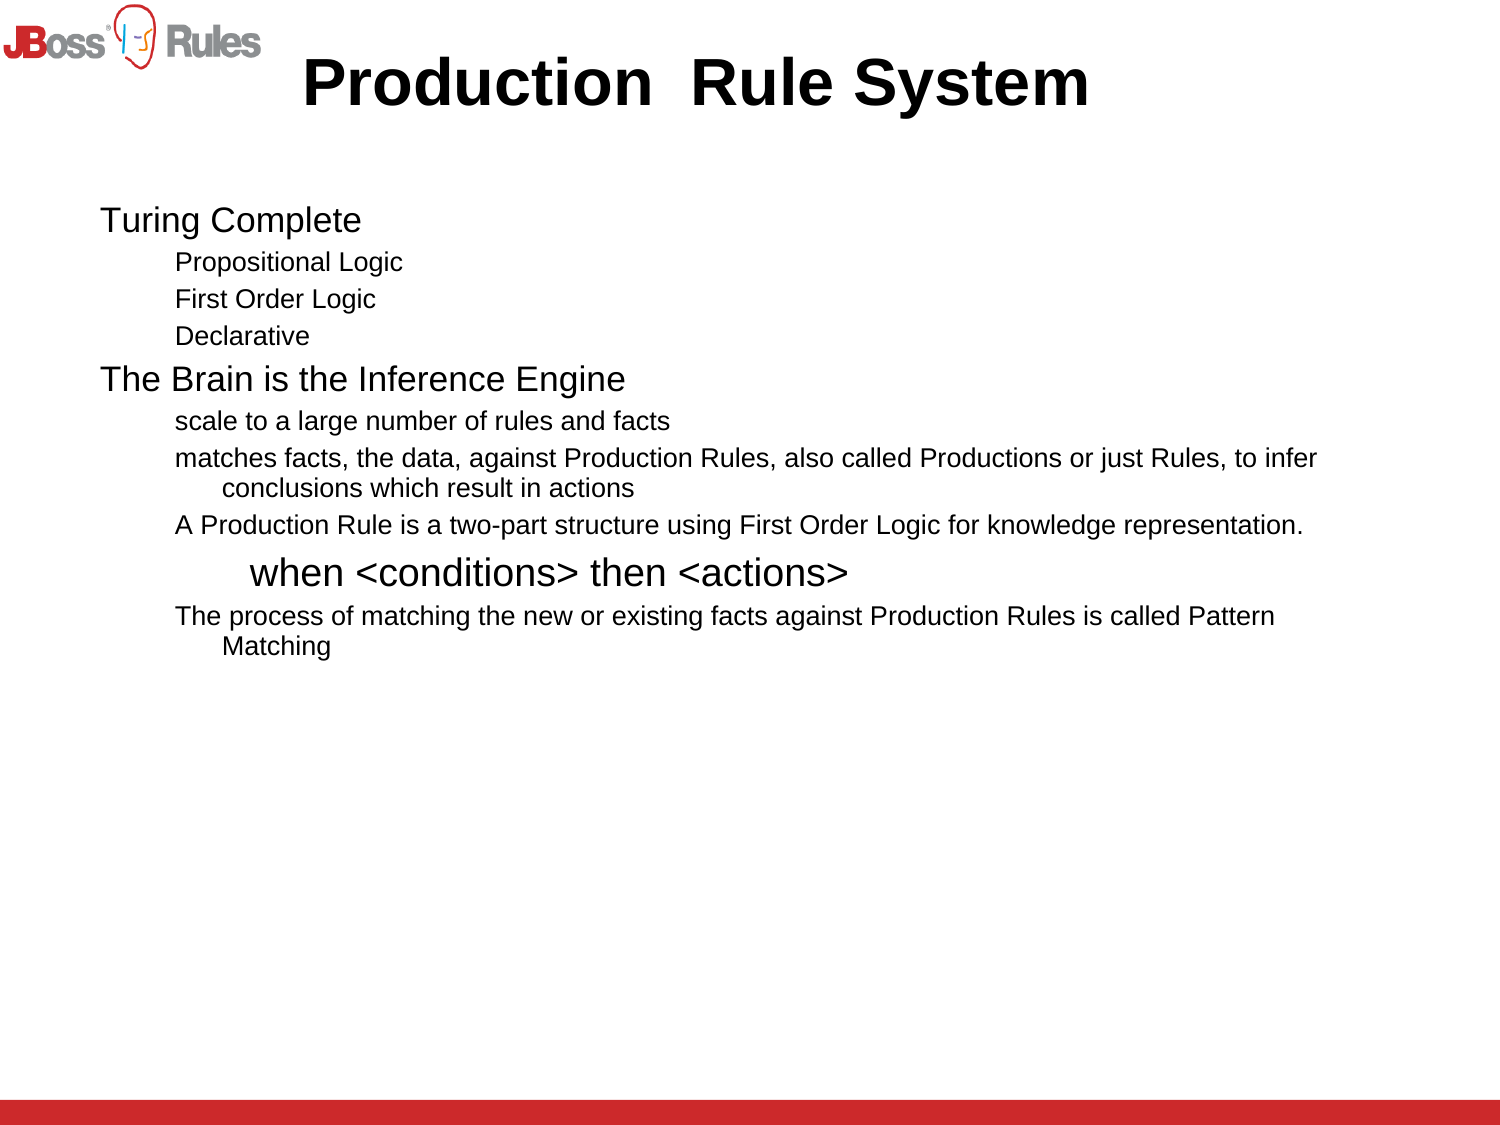

# Production Rule System
Turing Complete
Propositional Logic
First Order Logic
Declarative
The Brain is the Inference Engine
scale to a large number of rules and facts
matches facts, the data, against Production Rules, also called Productions or just Rules, to infer conclusions which result in actions
A Production Rule is a two-part structure using First Order Logic for knowledge representation.
when <conditions> then <actions>
The process of matching the new or existing facts against Production Rules is called Pattern Matching